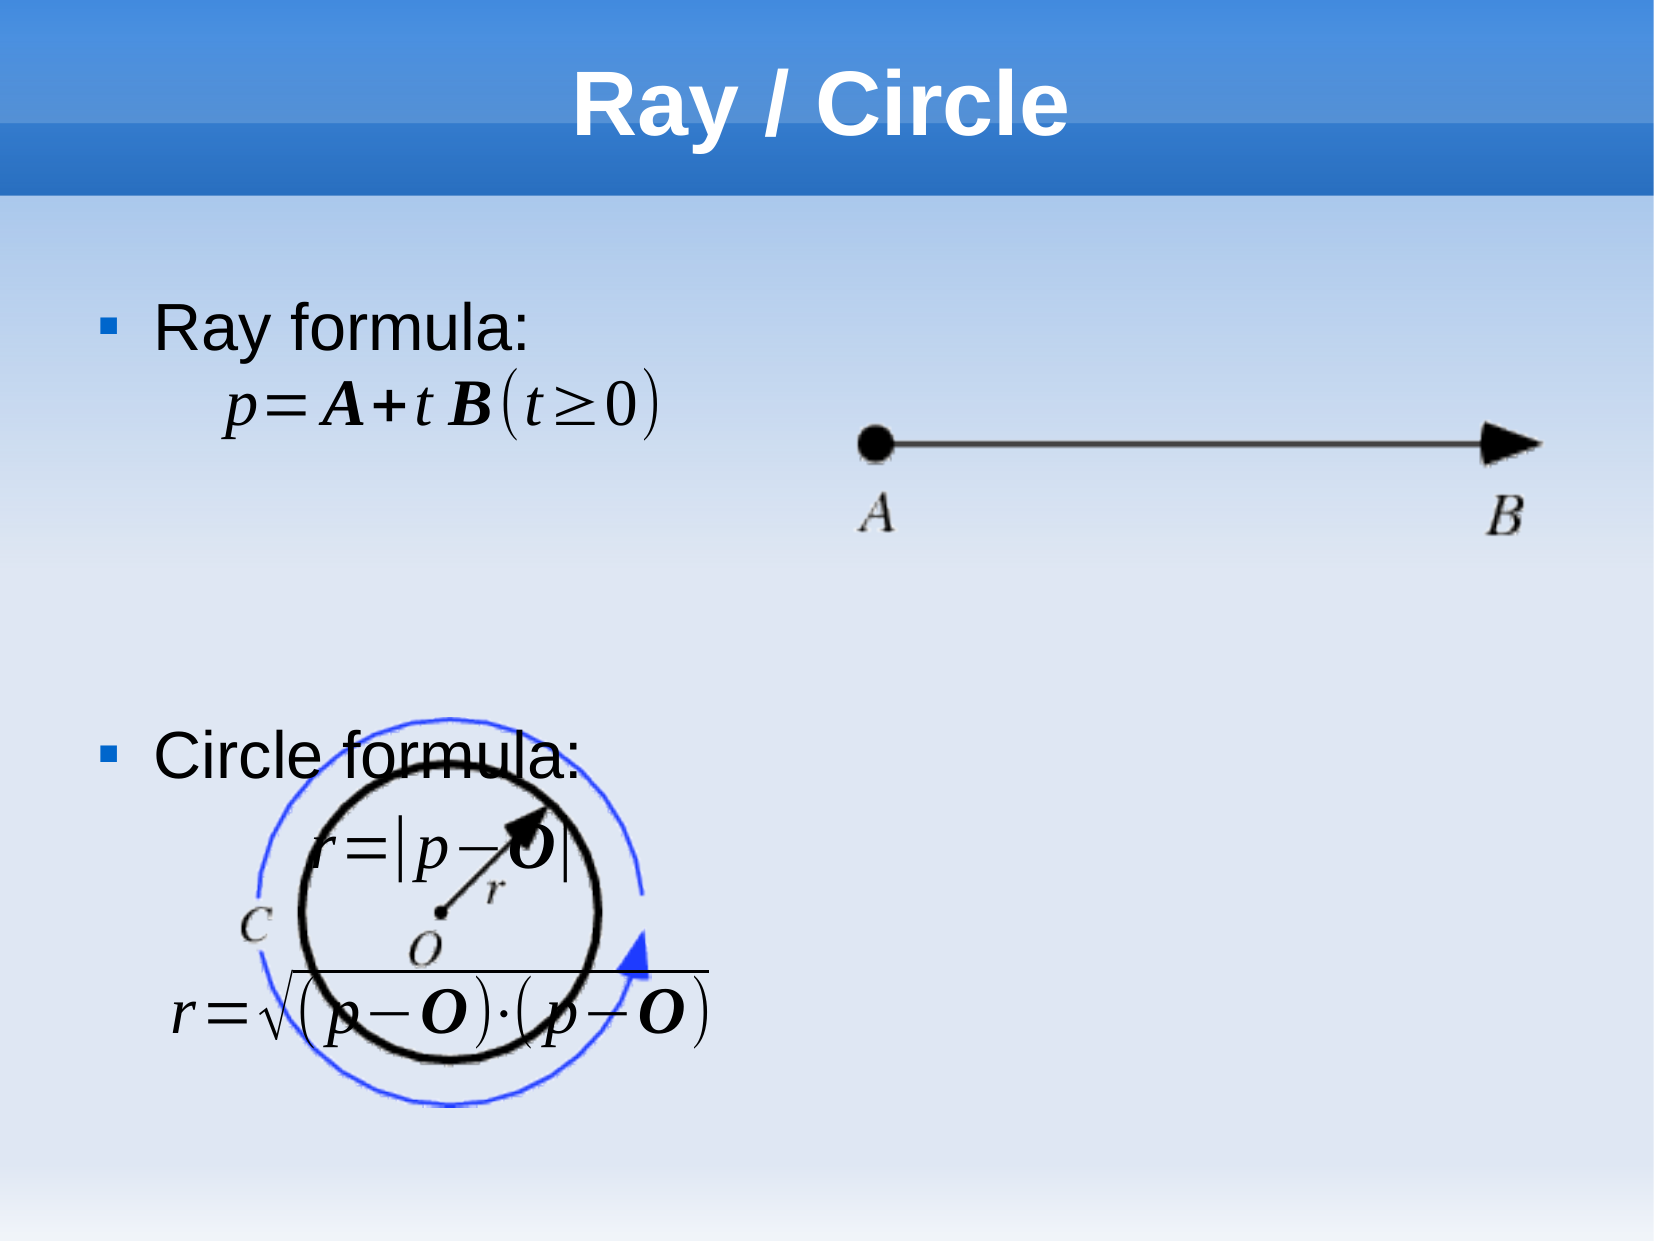

# Ray / Circle
Ray formula:
Circle formula: